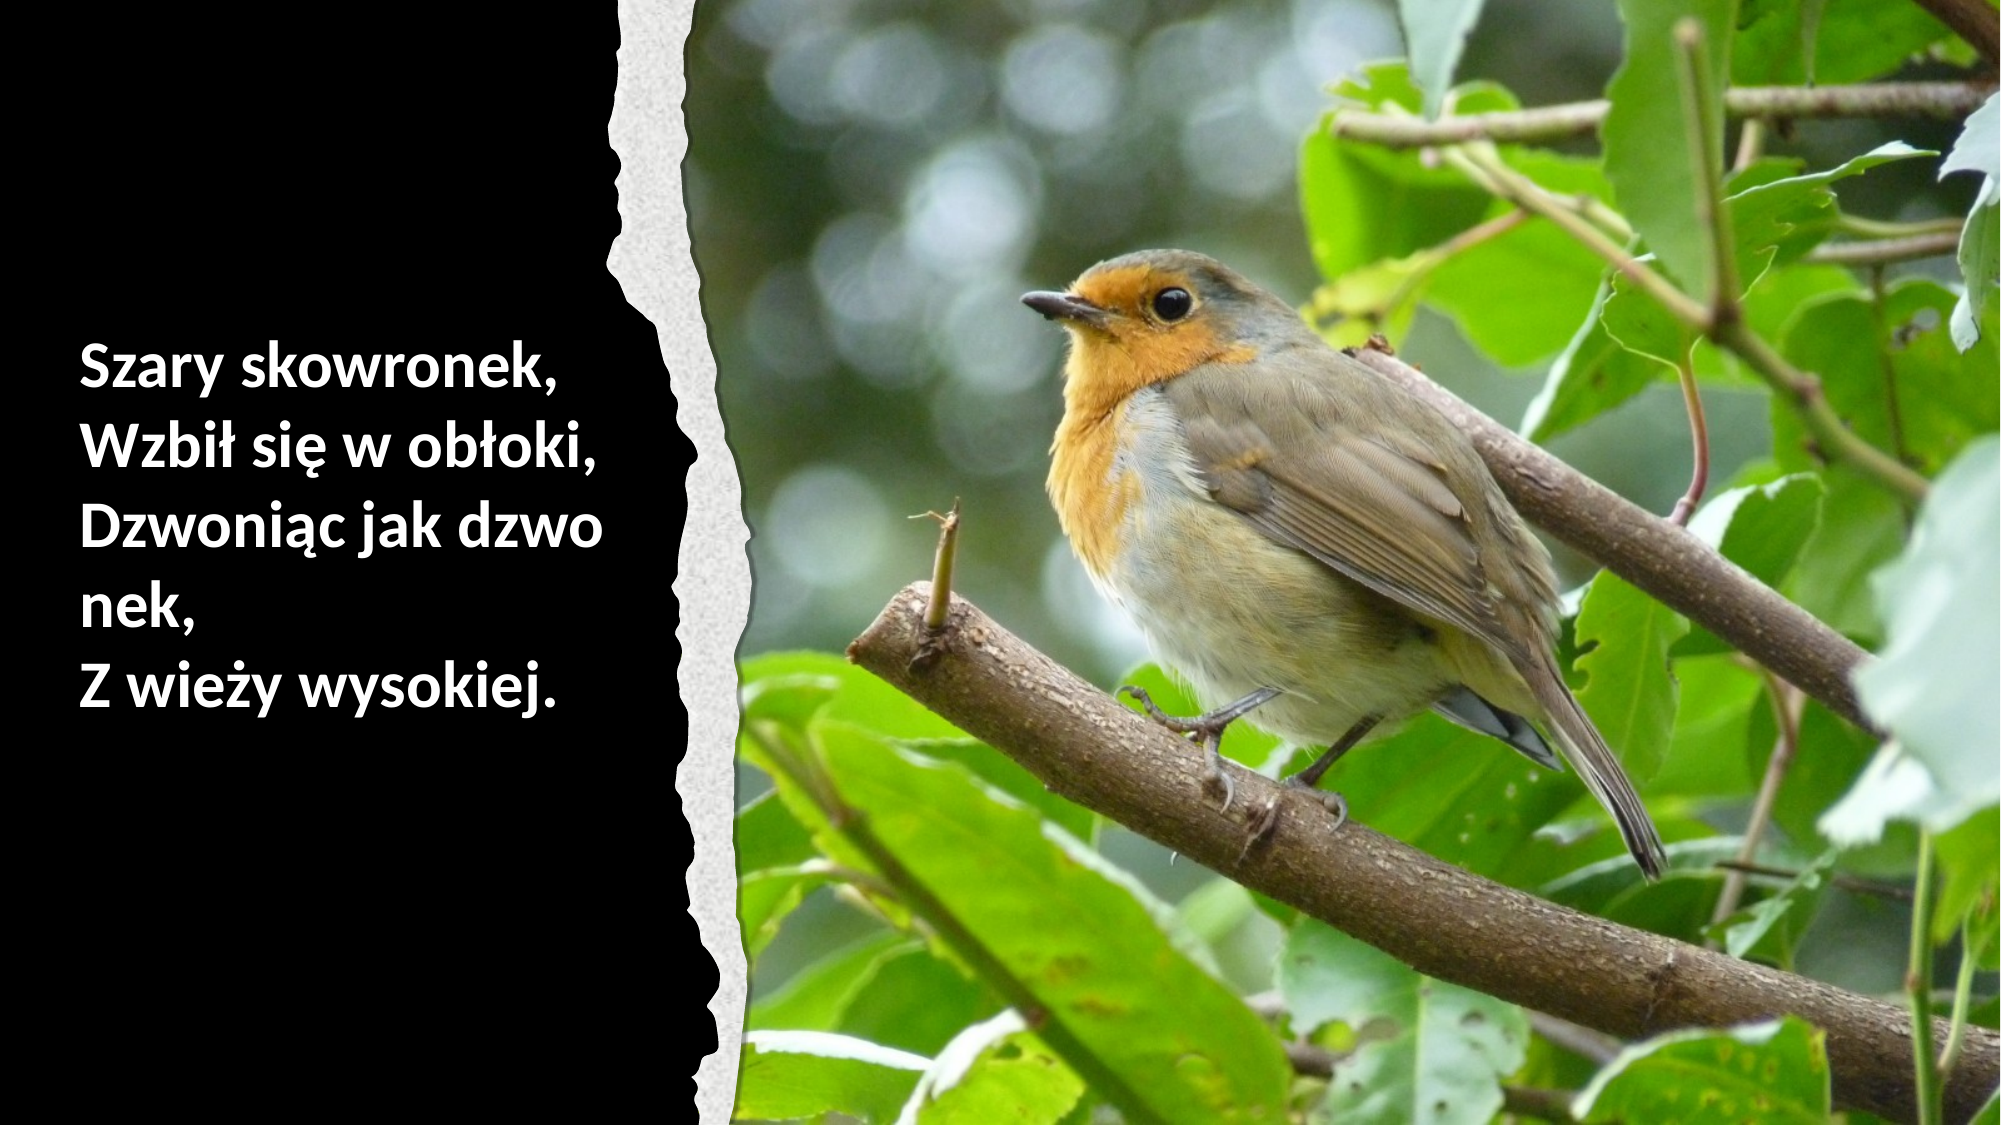

Sza­ry skow­ro­nek,
Wzbił się w ob­ło­ki,
Dzwo­niąc jak dzwo­nek,
Z wie­ży wy­so­kiej.